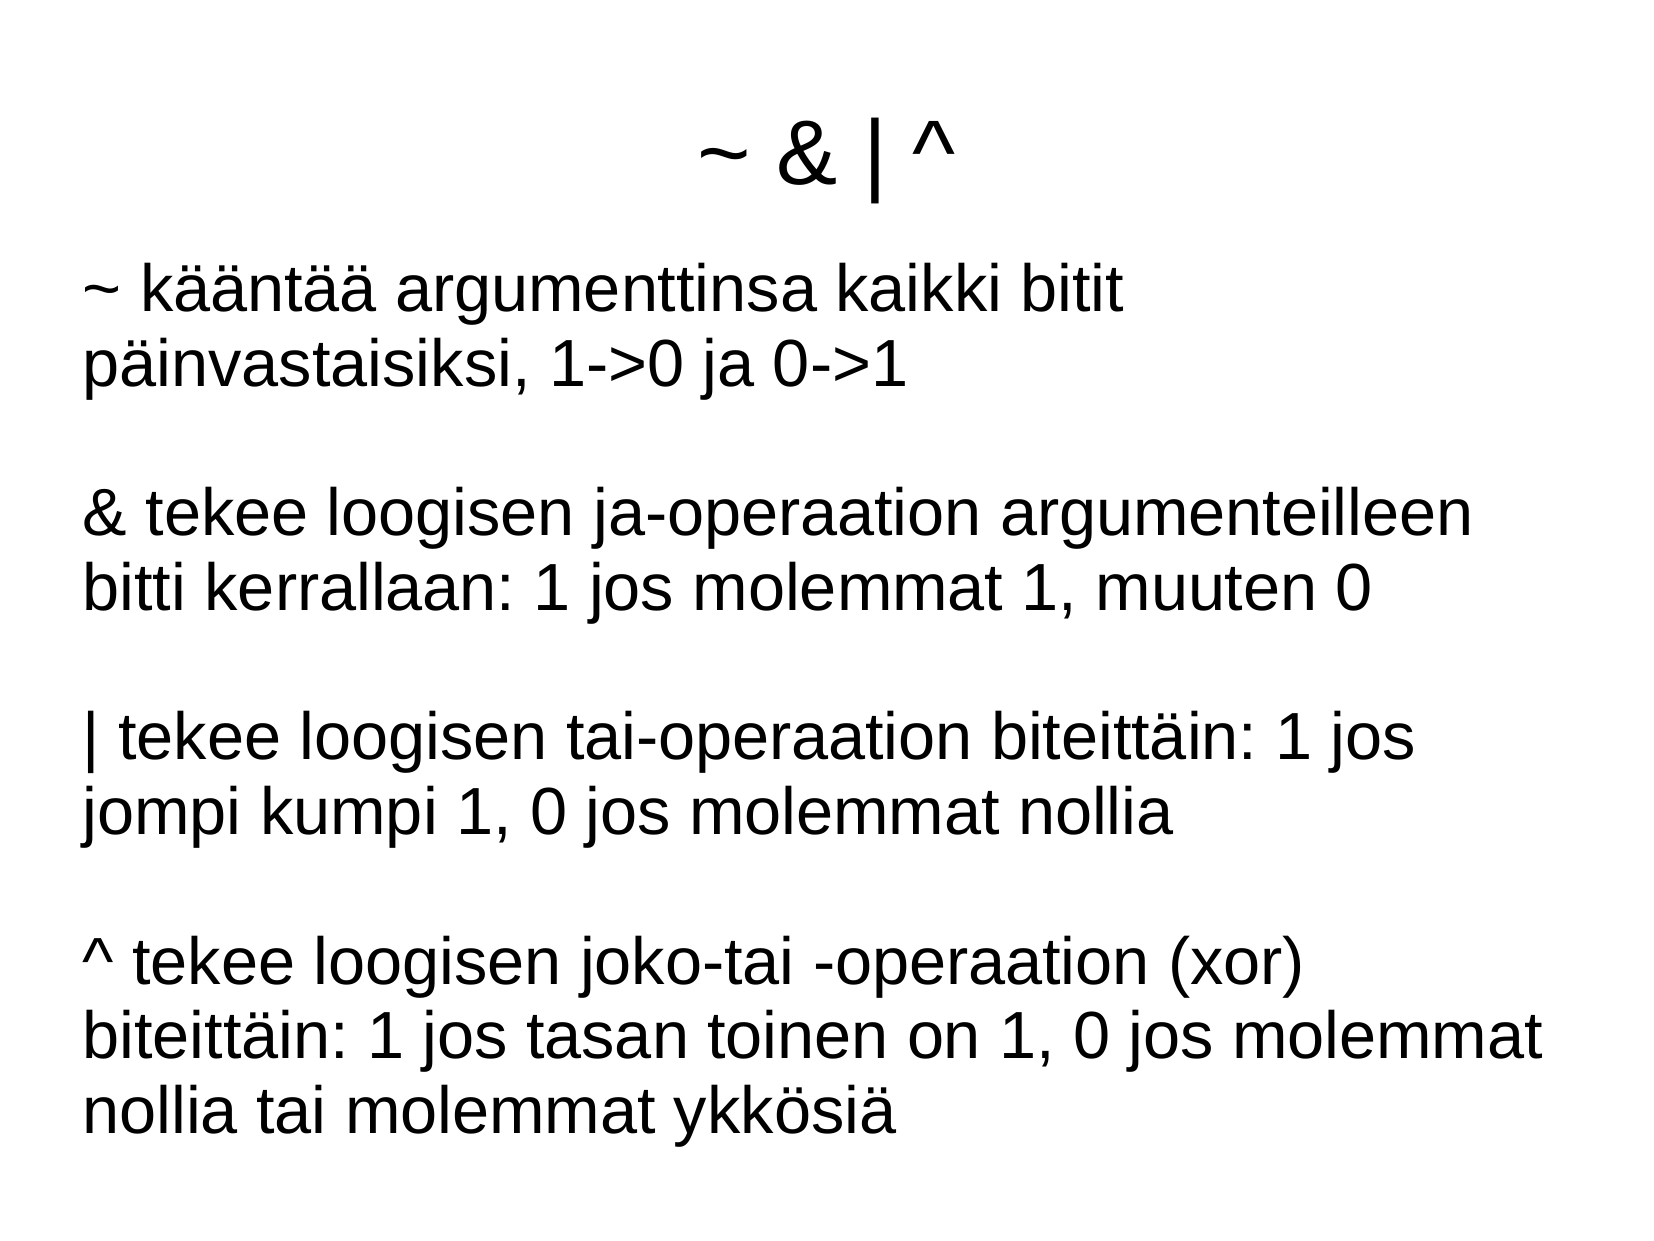

# ~ & | ^
~ kääntää argumenttinsa kaikki bitit päinvastaisiksi, 1->0 ja 0->1
& tekee loogisen ja-operaation argumenteilleen bitti kerrallaan: 1 jos molemmat 1, muuten 0
| tekee loogisen tai-operaation biteittäin: 1 jos jompi kumpi 1, 0 jos molemmat nollia
^ tekee loogisen joko-tai -operaation (xor) biteittäin: 1 jos tasan toinen on 1, 0 jos molemmat nollia tai molemmat ykkösiä